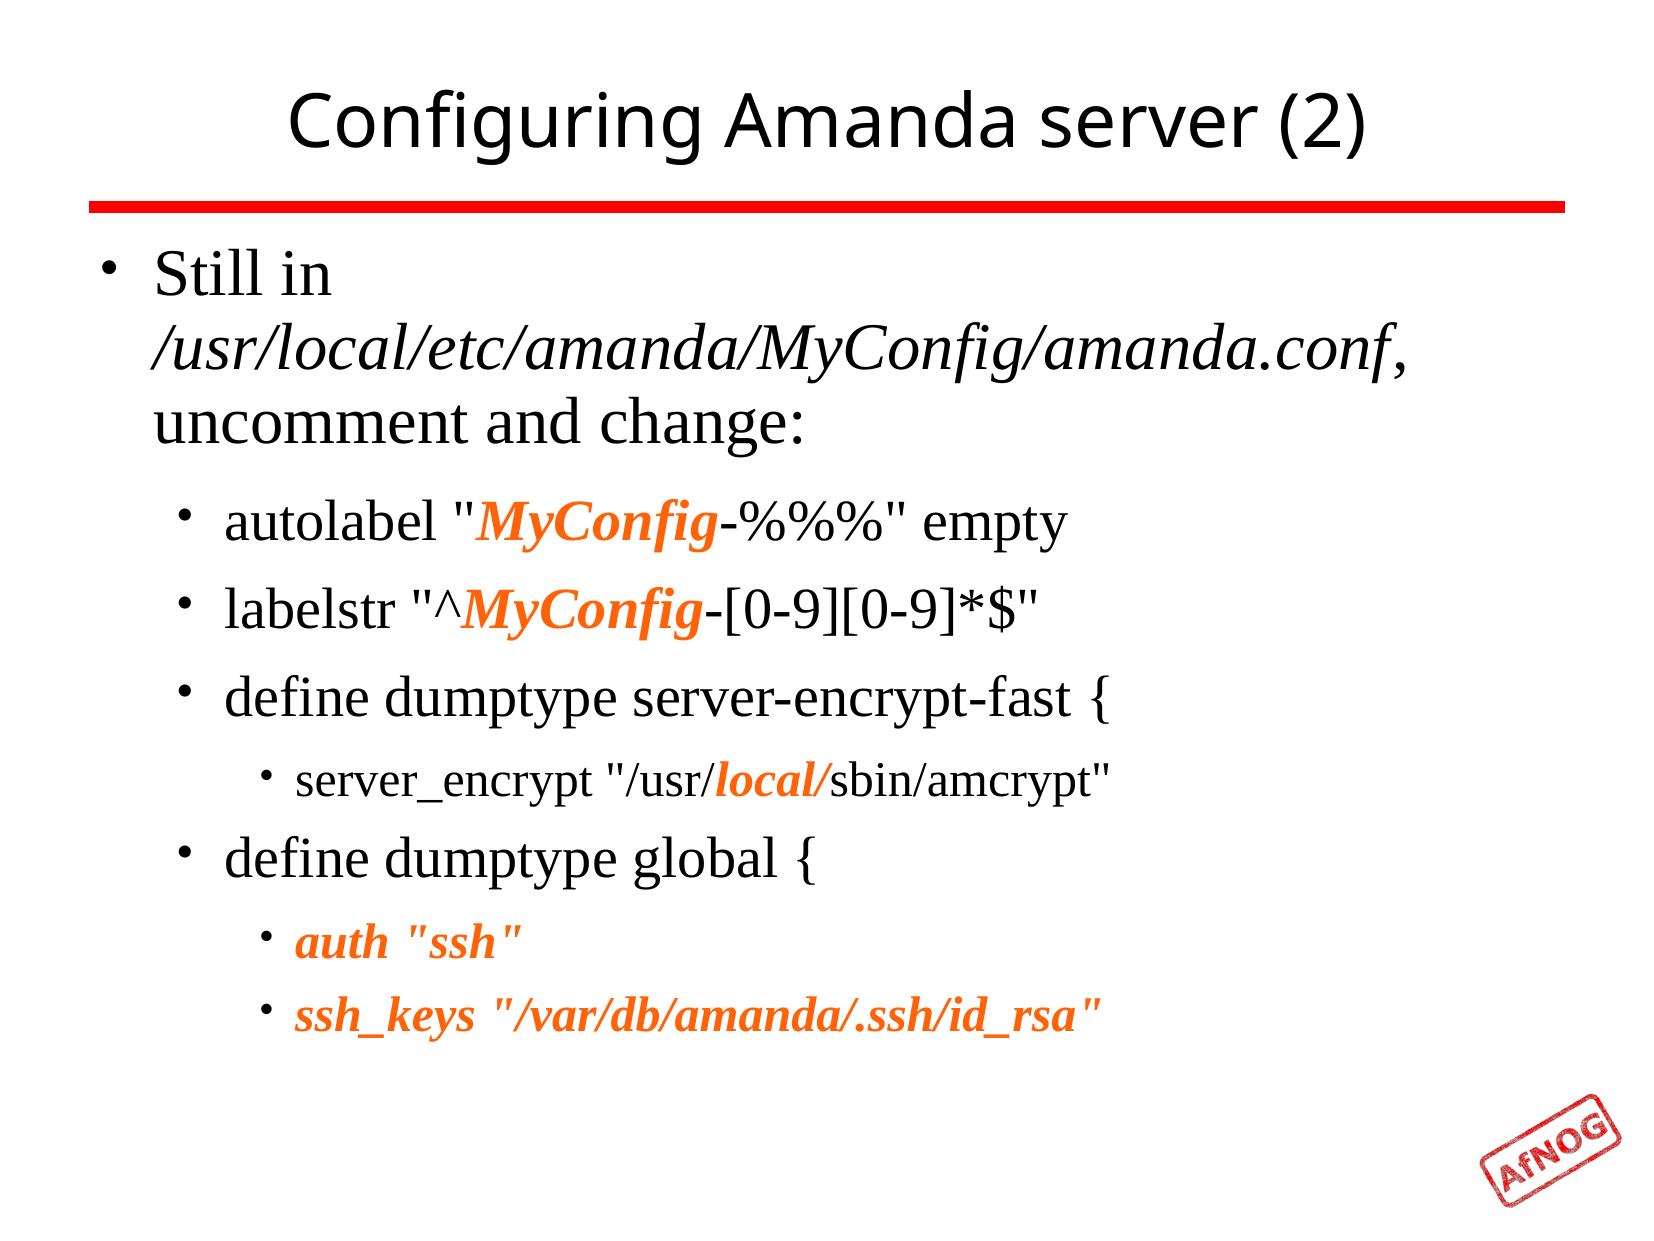

# Configuring Amanda server (2)
Still in /usr/local/etc/amanda/MyConfig/amanda.conf, uncomment and change:
autolabel "MyConfig-%%%" empty
labelstr "^MyConfig-[0-9][0-9]*$"
define dumptype server-encrypt-fast {
server_encrypt "/usr/local/sbin/amcrypt"
define dumptype global {
auth "ssh"
ssh_keys "/var/db/amanda/.ssh/id_rsa"